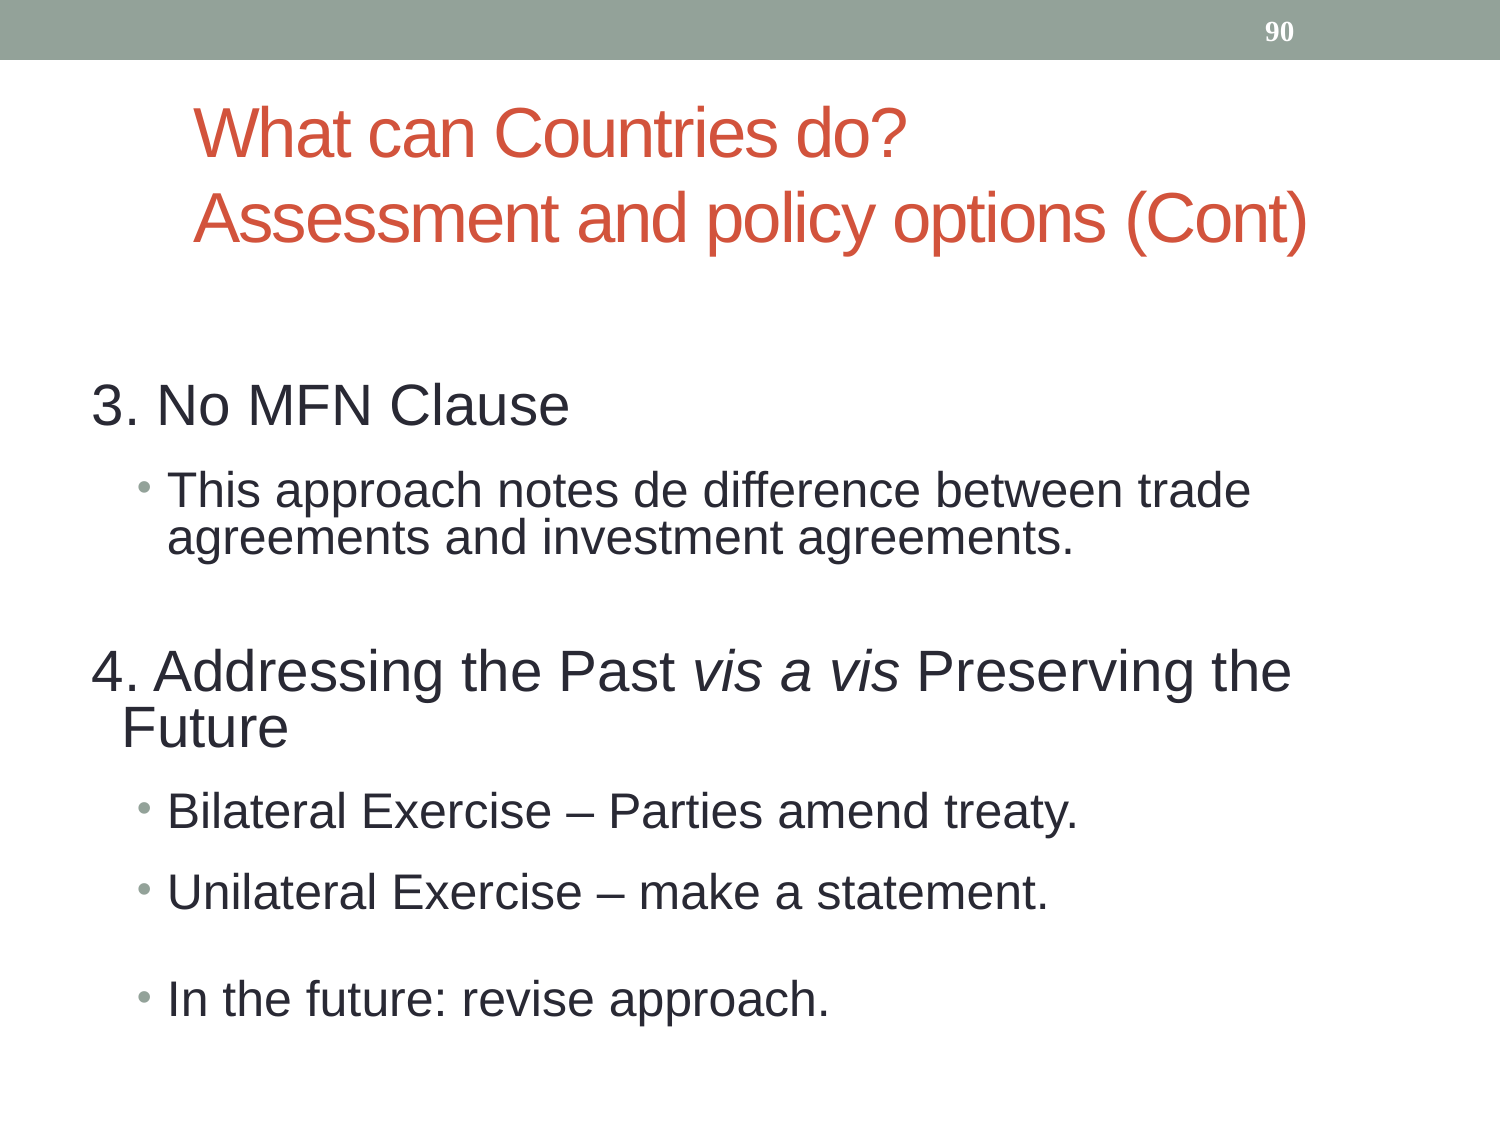

# What can Countries do? Assessment and policy options (Cont)
3. No MFN Clause
This approach notes de difference between trade agreements and investment agreements.
4. Addressing the Past vis a vis Preserving the Future
Bilateral Exercise – Parties amend treaty.
Unilateral Exercise – make a statement.
In the future: revise approach.